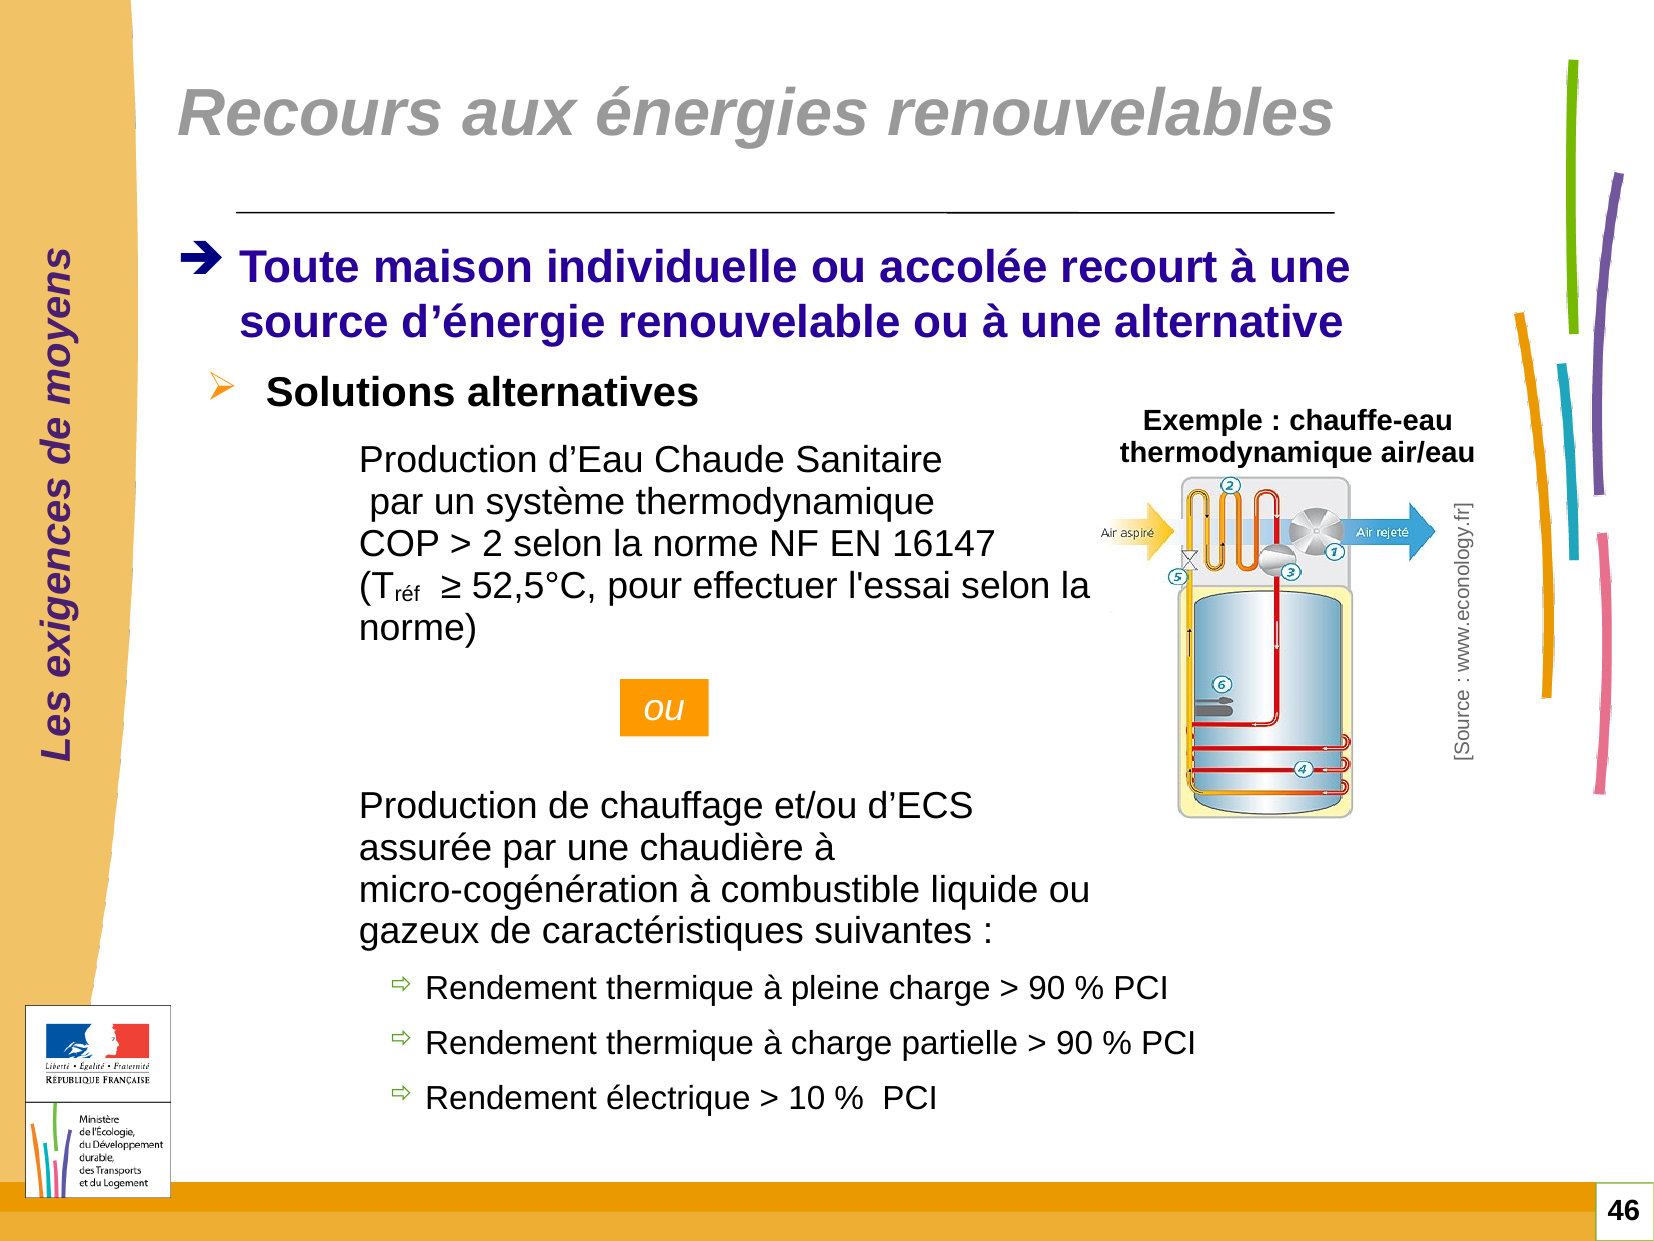

Recours aux énergies renouvelables
# Toute maison individuelle ou accolée recourt à une source d’énergie renouvelable ou à une alternative
Solutions alternatives
Production d’Eau Chaude Sanitaire
 par un système thermodynamique
COP > 2 selon la norme NF EN 16147
(Tréf ≥ 52,5°C, pour effectuer l'essai selon la norme)
Production de chauffage et/ou d’ECS
assurée par une chaudière à
micro-cogénération à combustible liquide ou
gazeux de caractéristiques suivantes :
Rendement thermique à pleine charge > 90 % PCI
Rendement thermique à charge partielle > 90 % PCI
Rendement électrique > 10 % PCI
Exemple : chauffe-eau thermodynamique air/eau
Les exigences de moyens
[Source : www.econology.fr]
ou
46